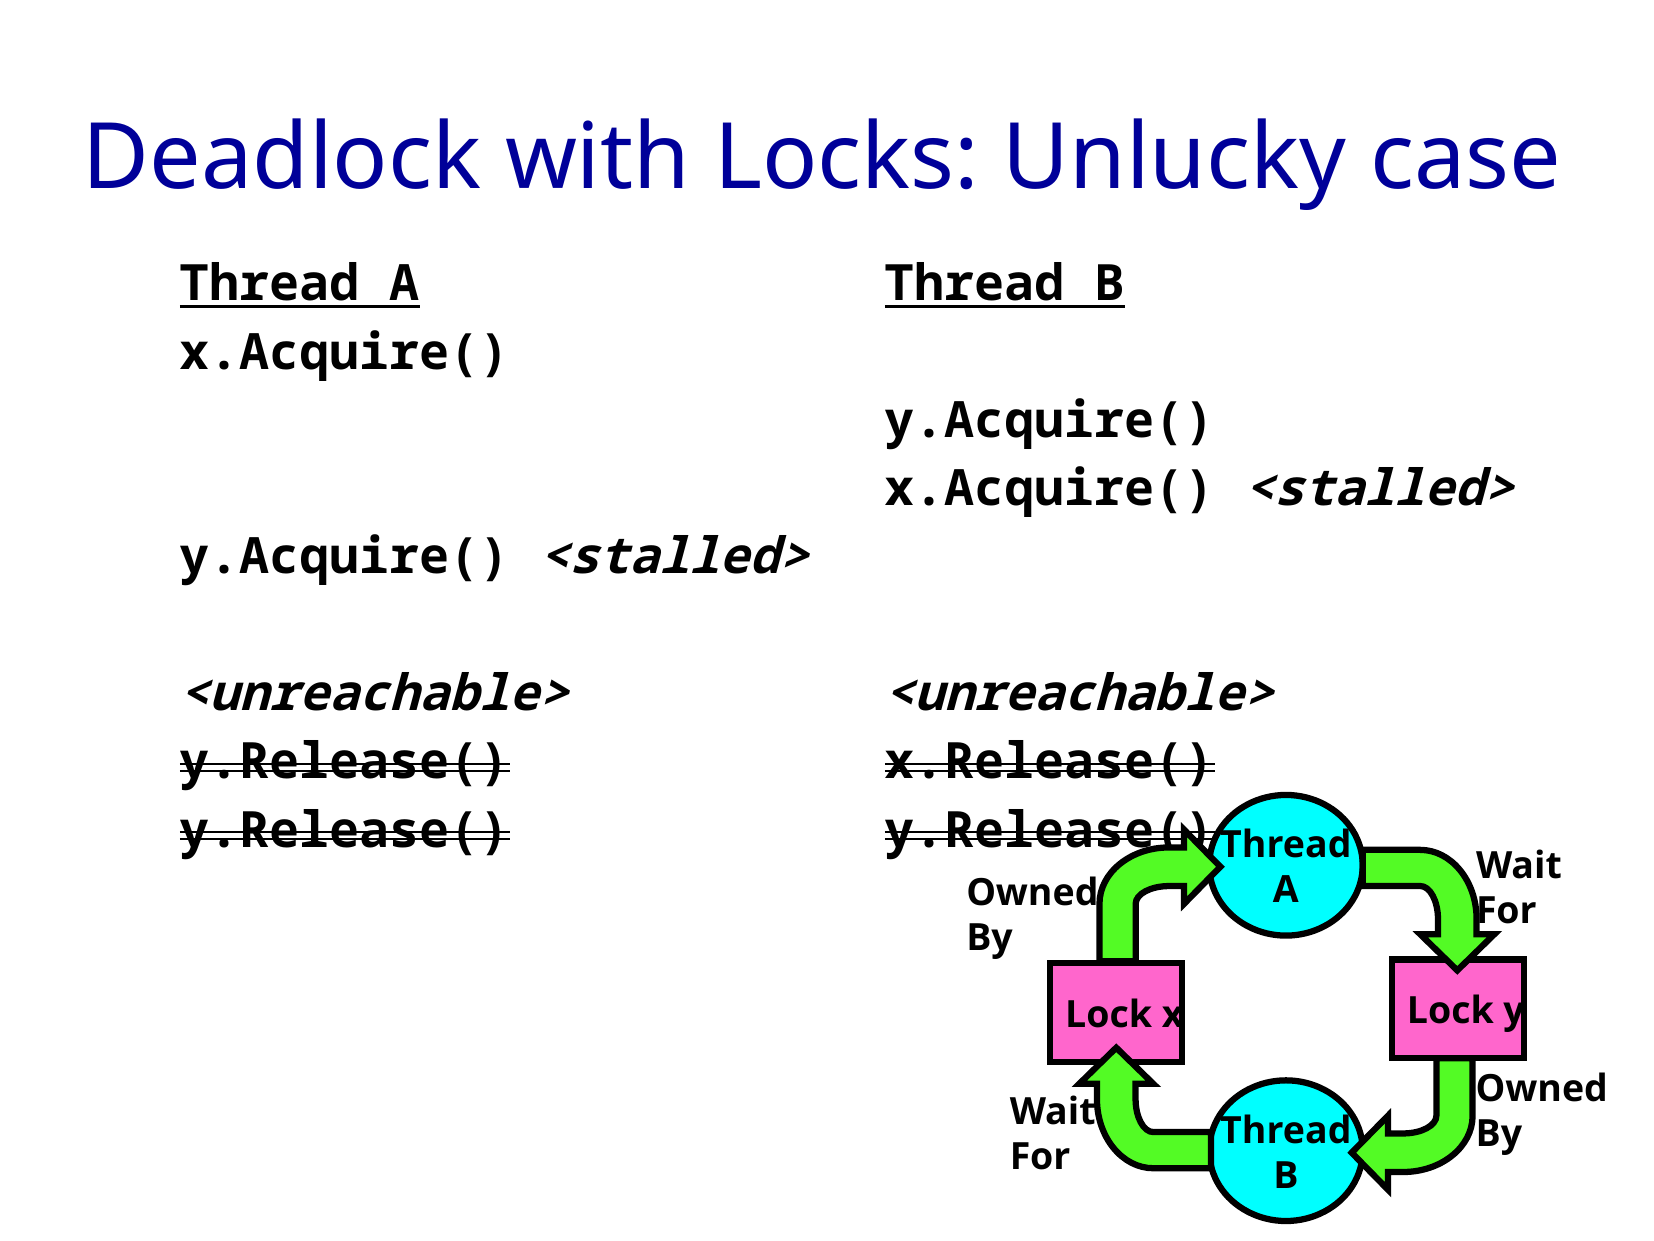

# Deadlock with Locks: Unlucky case
Thread A
x.Acquire()
y.Acquire() <stalled>
<unreachable>
y.Release()
y.Release()
Thread B
y.Acquire()
x.Acquire() <stalled>
<unreachable>
x.Release()
y.Release()
Thread
A
Wait
For
Owned
By
Lock y
Lock x
Owned
By
Wait
For
Thread
B